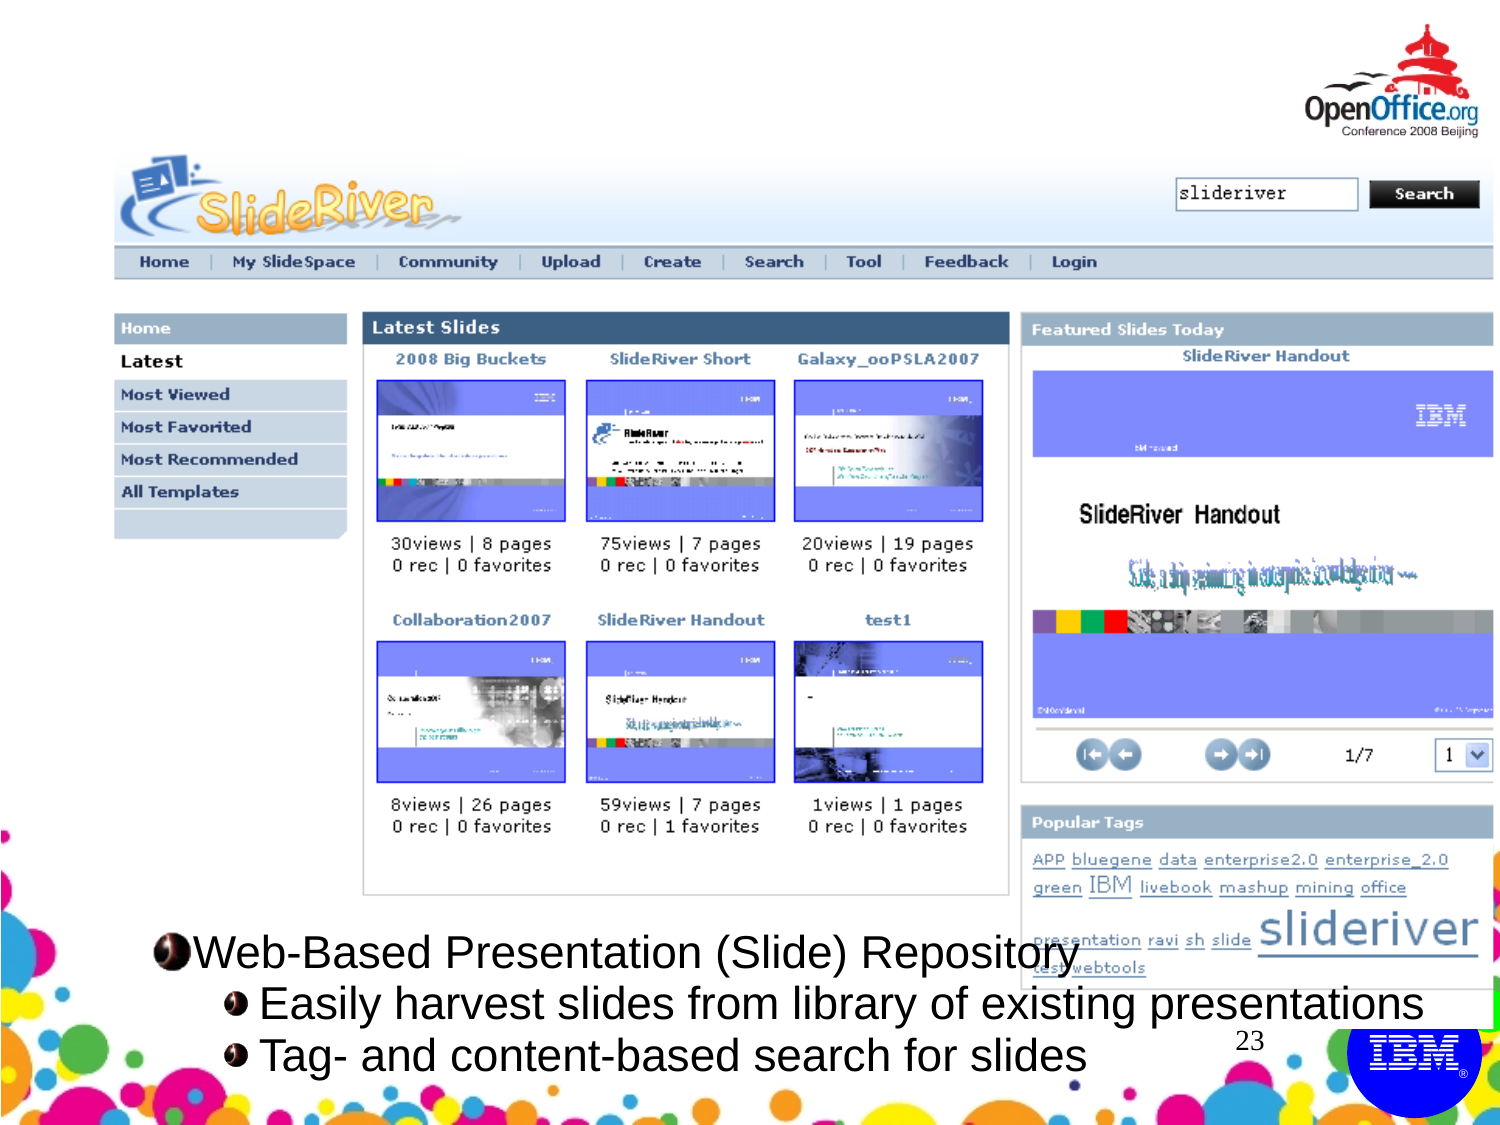

# Web-Based Presentation (Slide) Repository
Easily harvest slides from library of existing presentations
Tag- and content-based search for slides
23